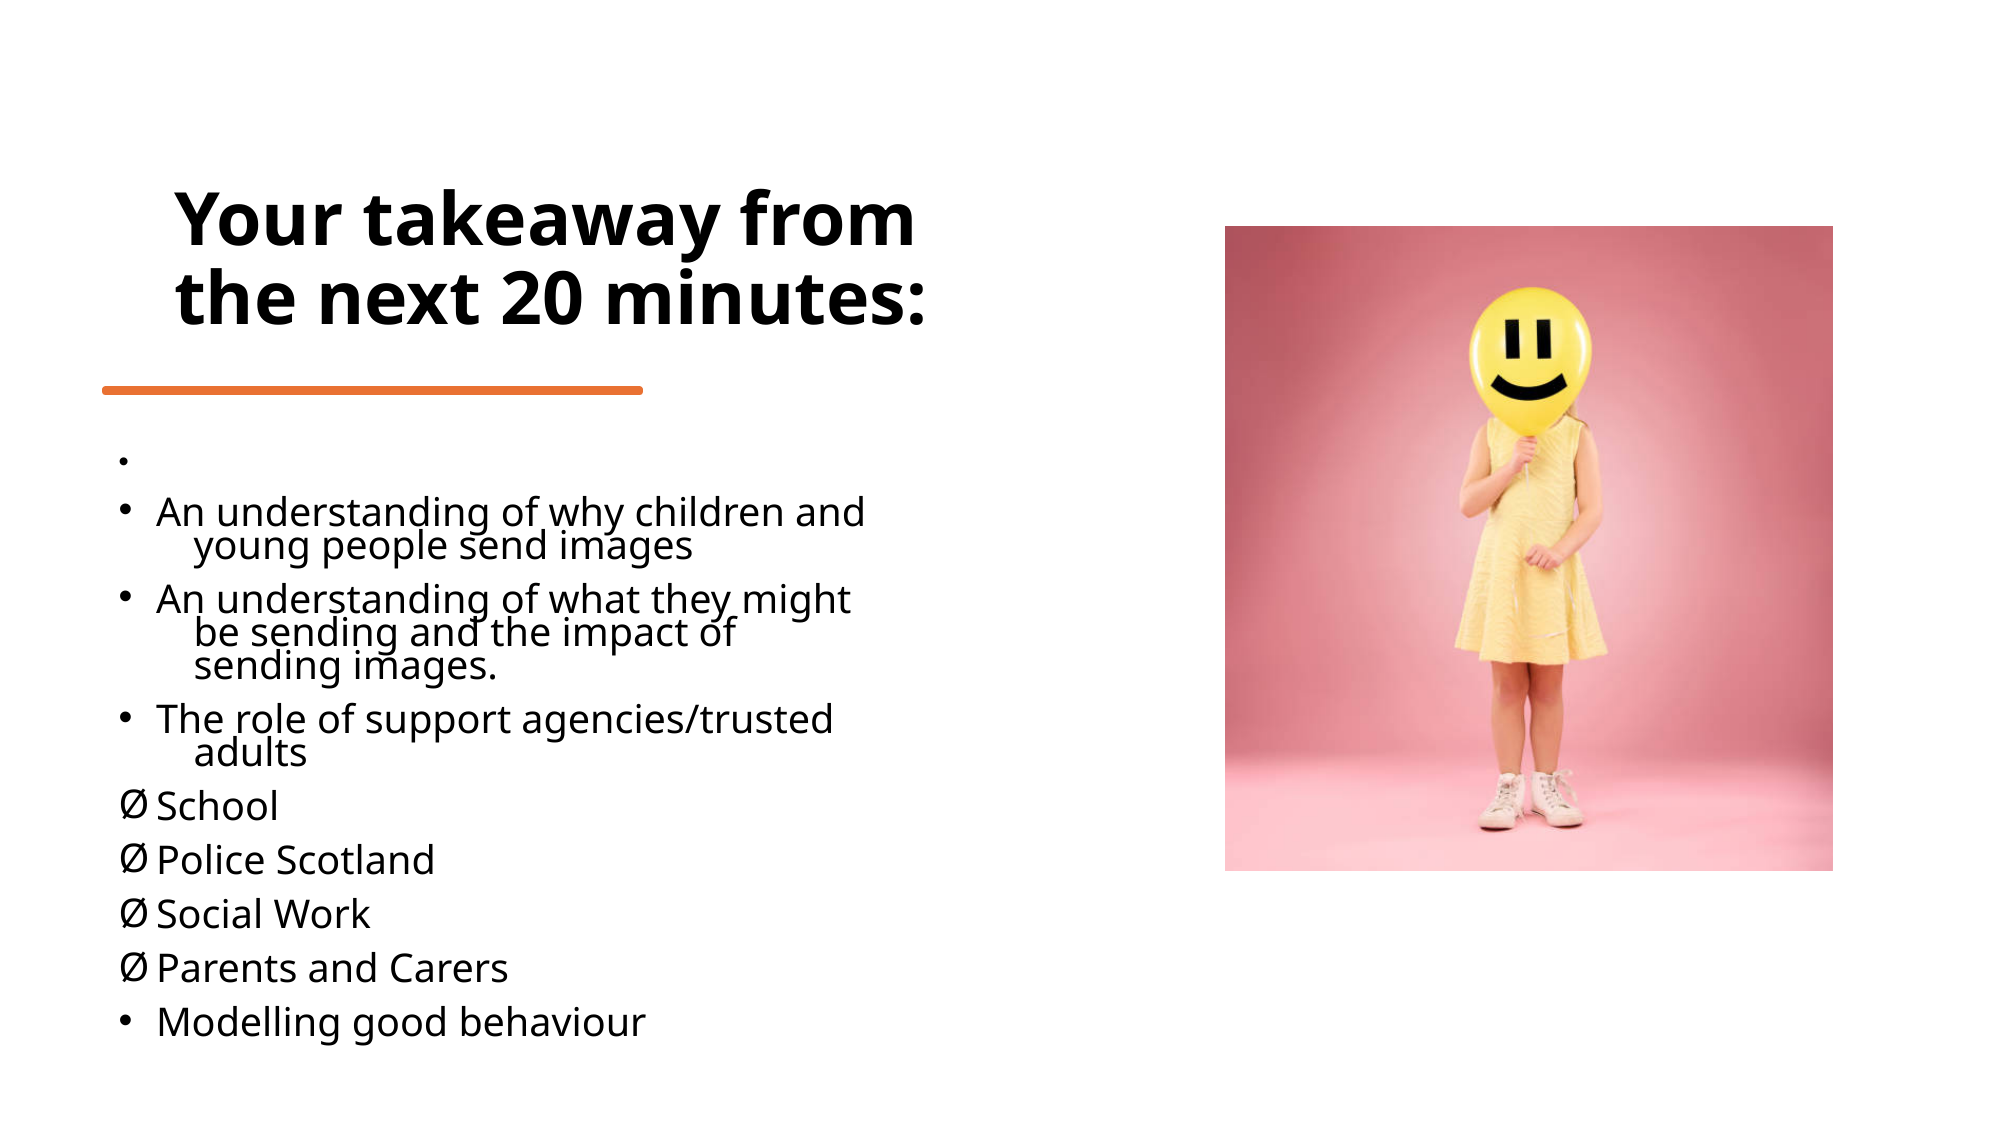

# Your takeaway from the next 20 minutes:
An understanding of why children and young people send images
An understanding of what they might be sending and the impact of sending images.
The role of support agencies/trusted adults
School
Police Scotland
Social Work
Parents and Carers
Modelling good behaviour